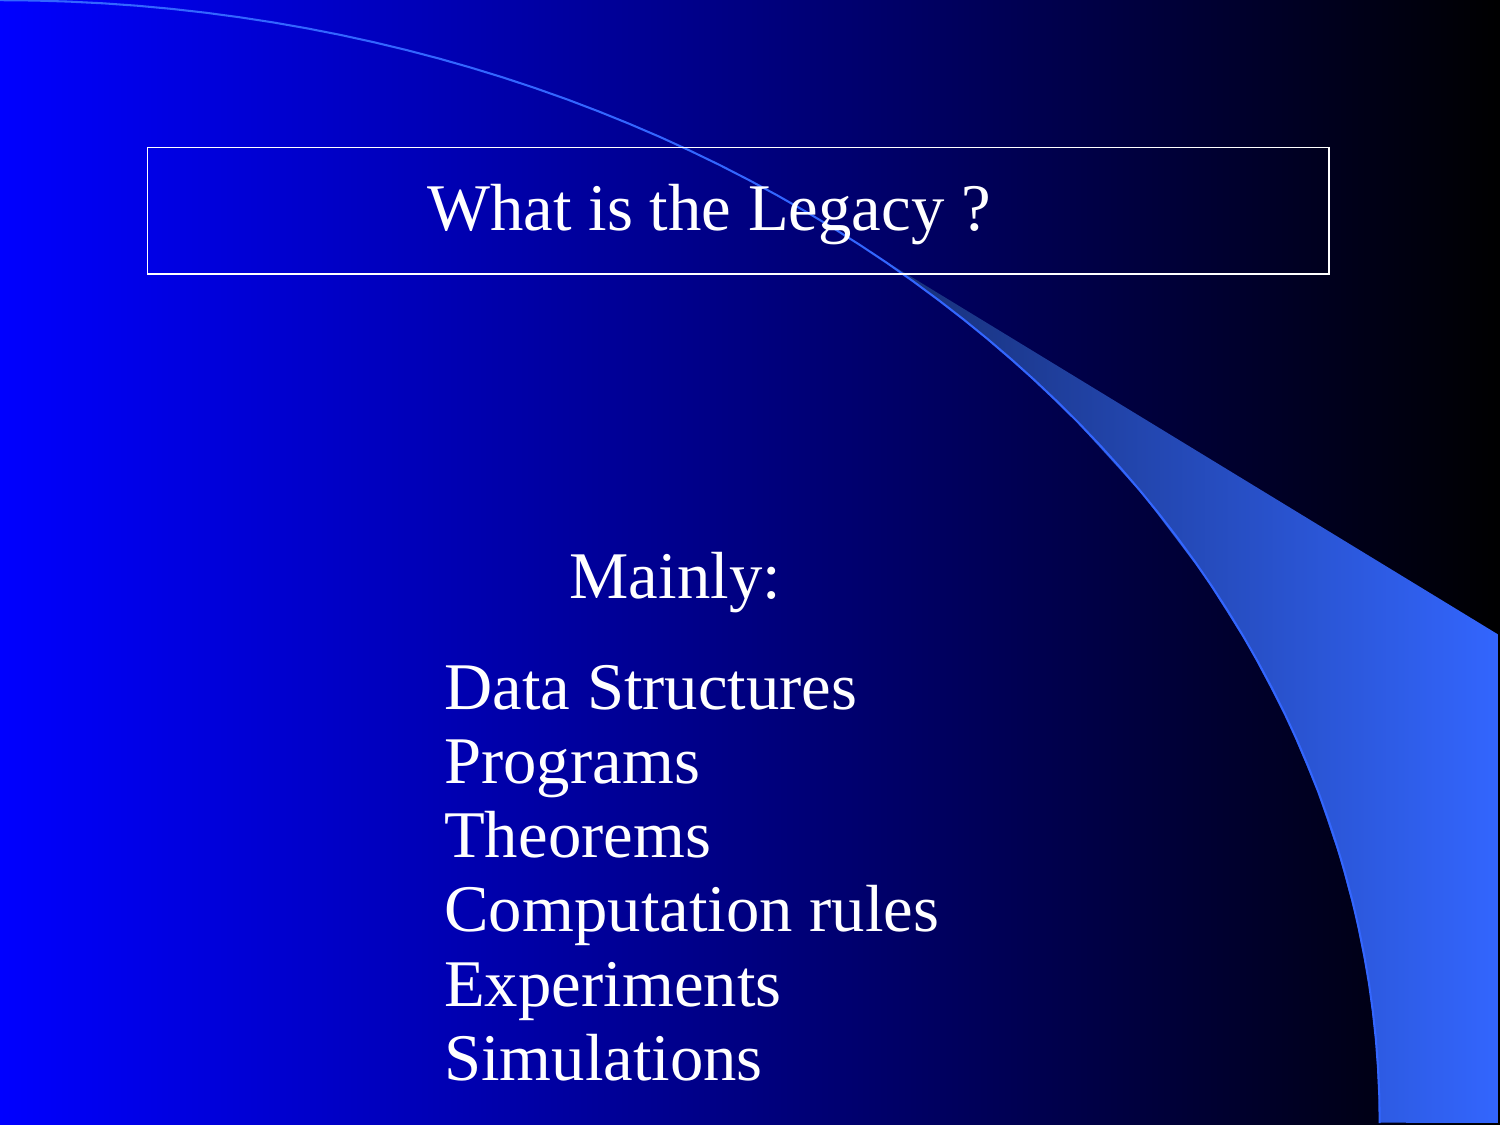

What is the Legacy ?
Mainly:
 Data Structures
 Programs
 Theorems
 Computation rules
 Experiments
 Simulations